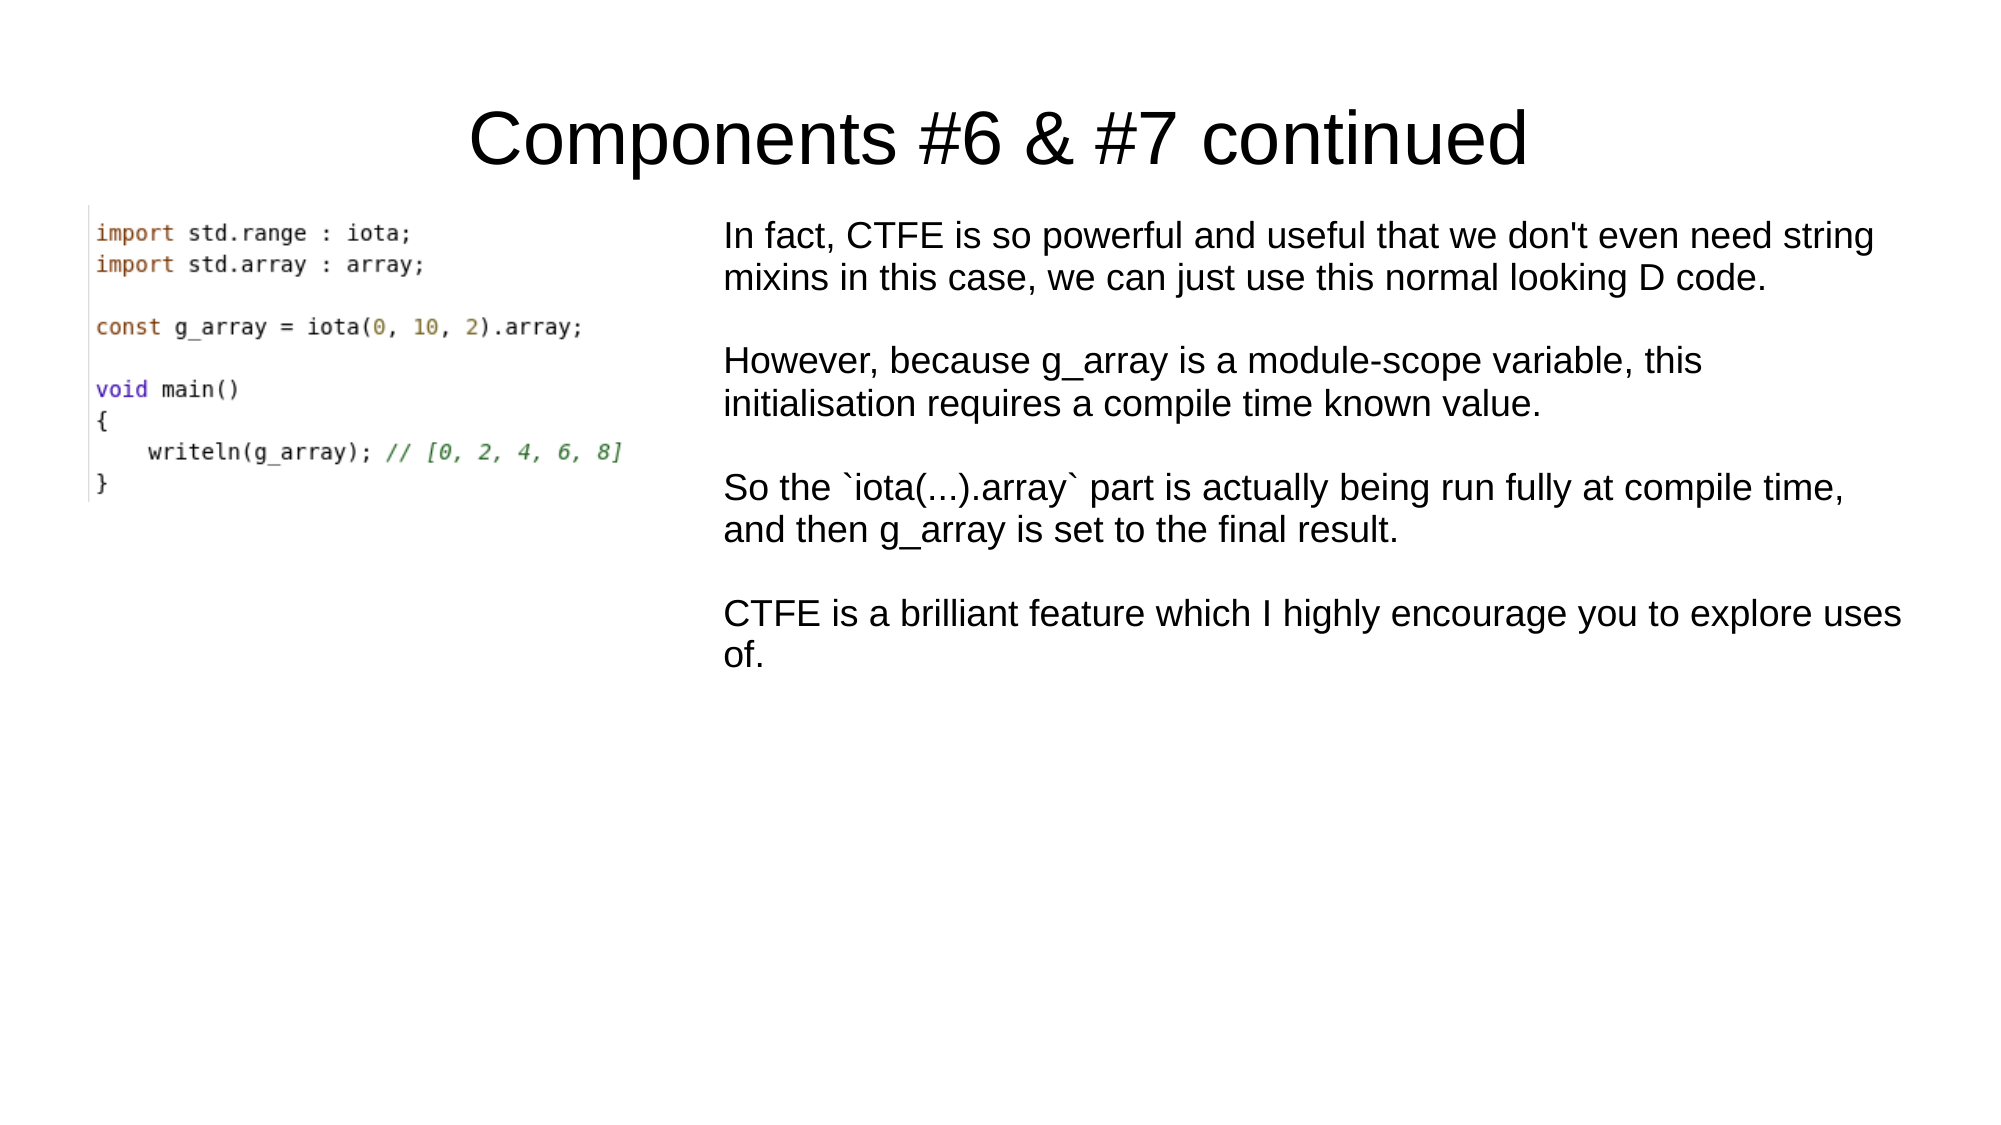

# Components #6 & #7 continued
In fact, CTFE is so powerful and useful that we don't even need string mixins in this case, we can just use this normal looking D code.
However, because g_array is a module-scope variable, this initialisation requires a compile time known value.
So the `iota(...).array` part is actually being run fully at compile time, and then g_array is set to the final result.
CTFE is a brilliant feature which I highly encourage you to explore uses of.